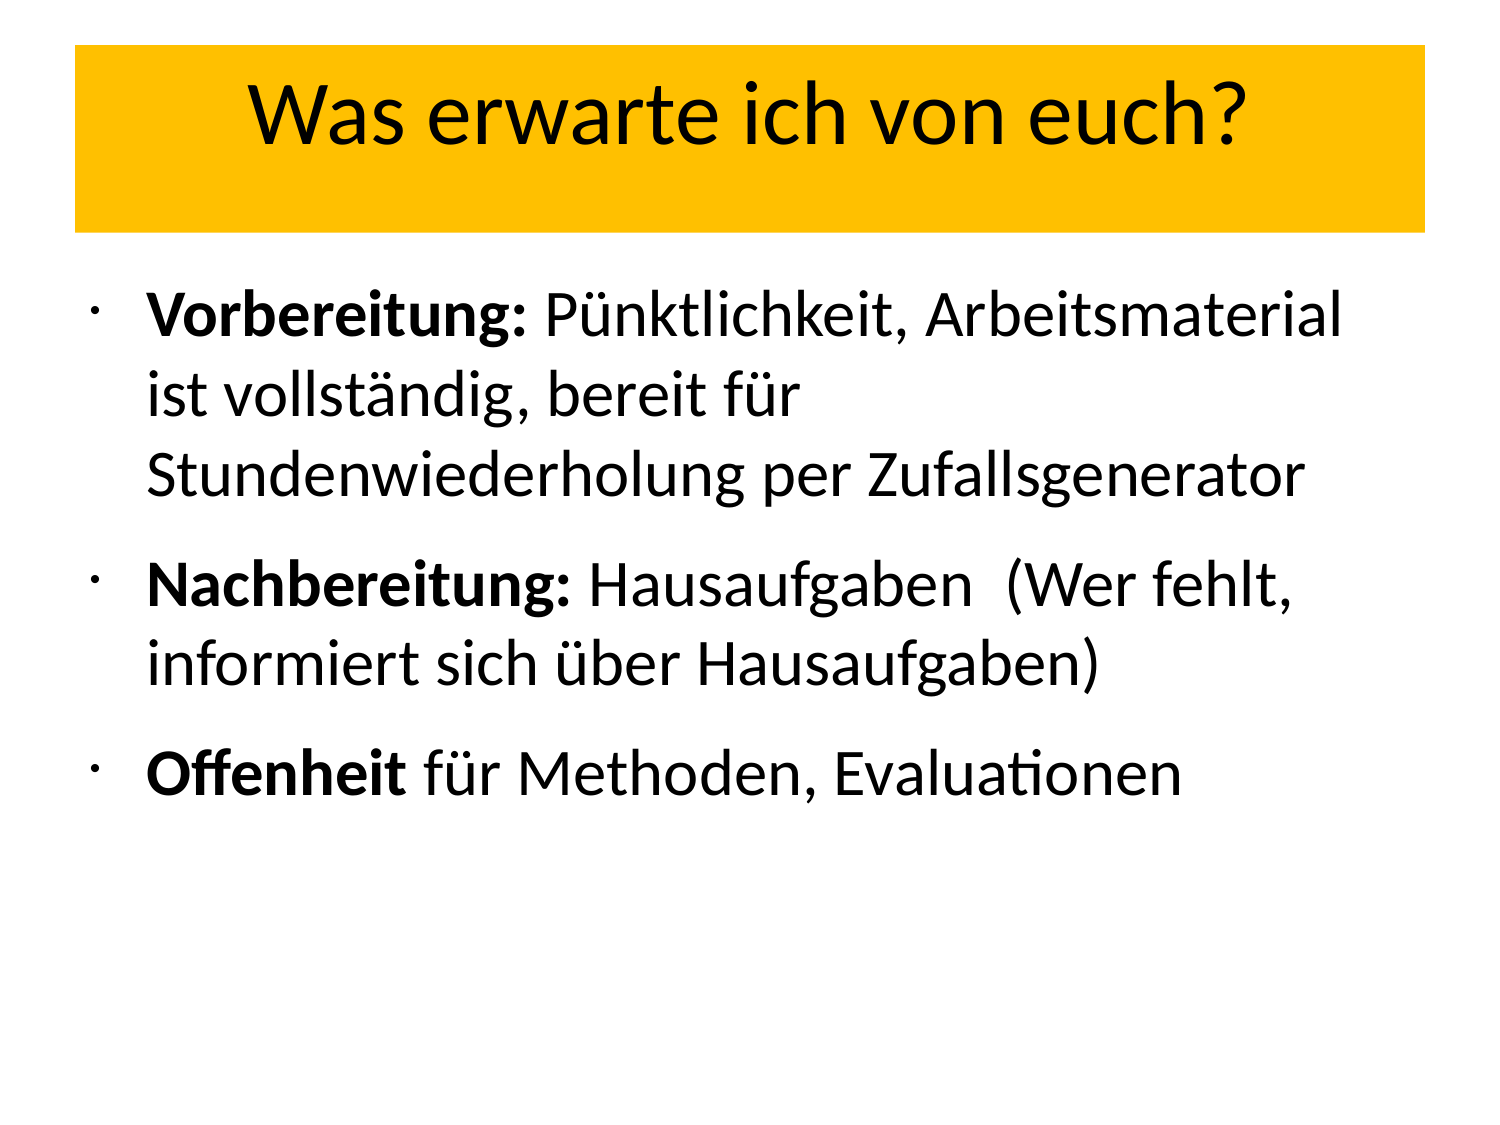

# Was erwarte ich von euch?
Vorbereitung: Pünktlichkeit, Arbeitsmaterial ist vollständig, bereit für Stundenwiederholung per Zufallsgenerator
Nachbereitung: Hausaufgaben (Wer fehlt, informiert sich über Hausaufgaben)
Offenheit für Methoden, Evaluationen